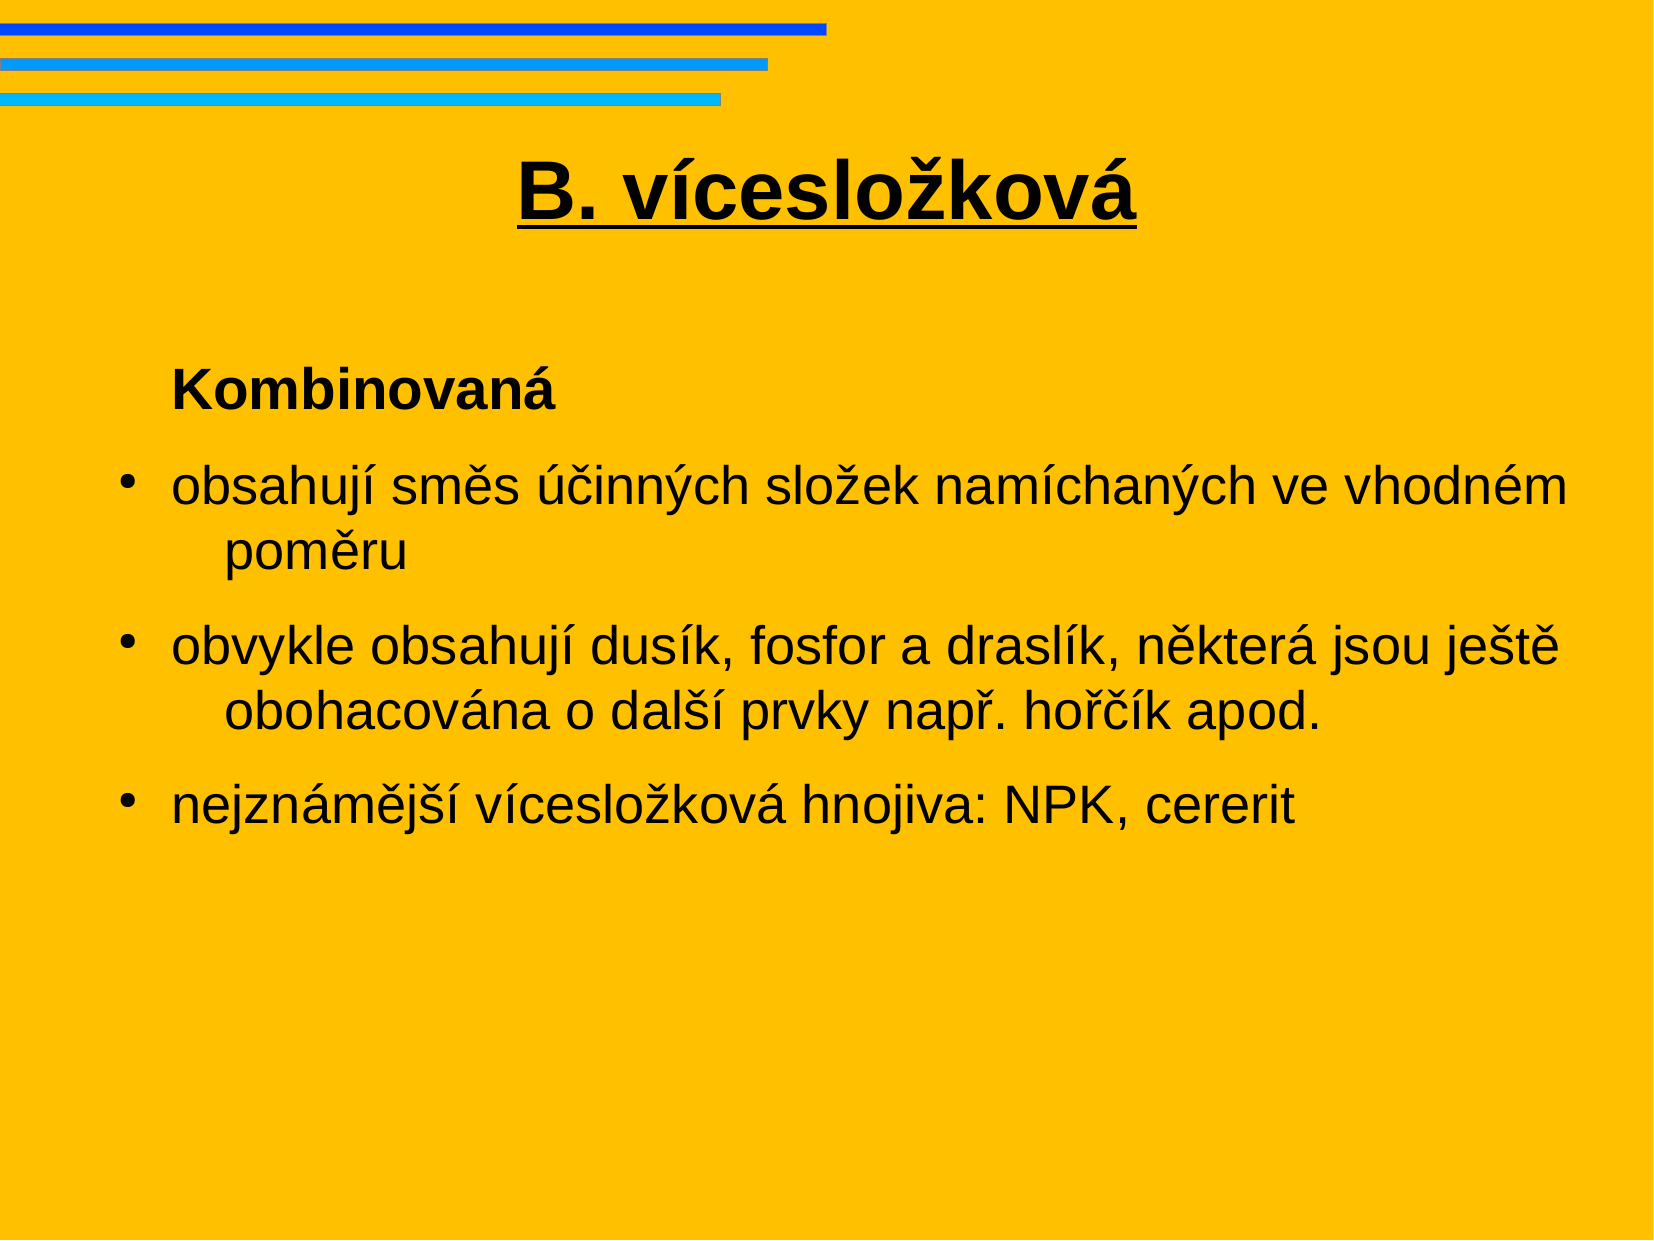

# B. vícesložková
Kombinovaná
obsahují směs účinných složek namíchaných ve vhodném poměru
obvykle obsahují dusík, fosfor a draslík, některá jsou ještě obohacována o další prvky např. hořčík apod.
nejznámější vícesložková hnojiva: NPK, cererit